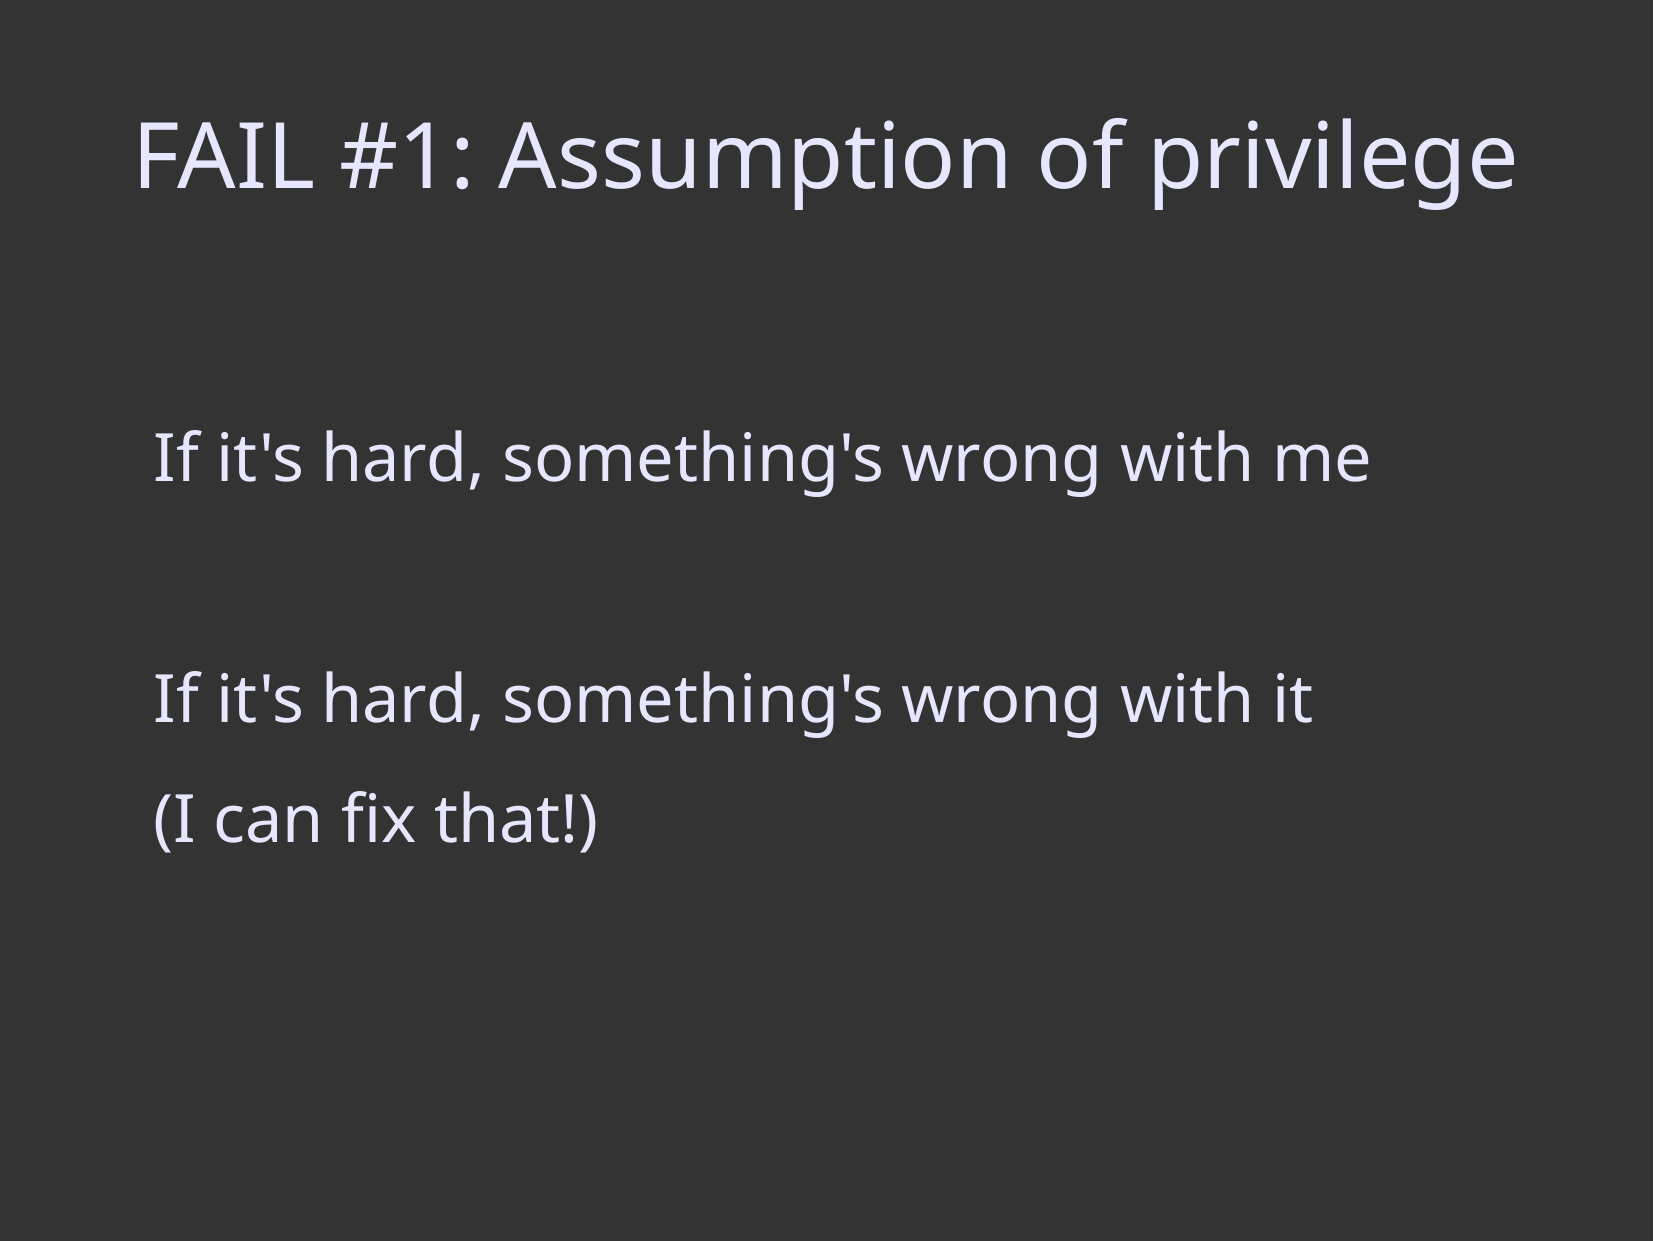

# FAIL #1: Assumption of privilege
If it's hard, something's wrong with me
If it's hard, something's wrong with it
(I can fix that!)